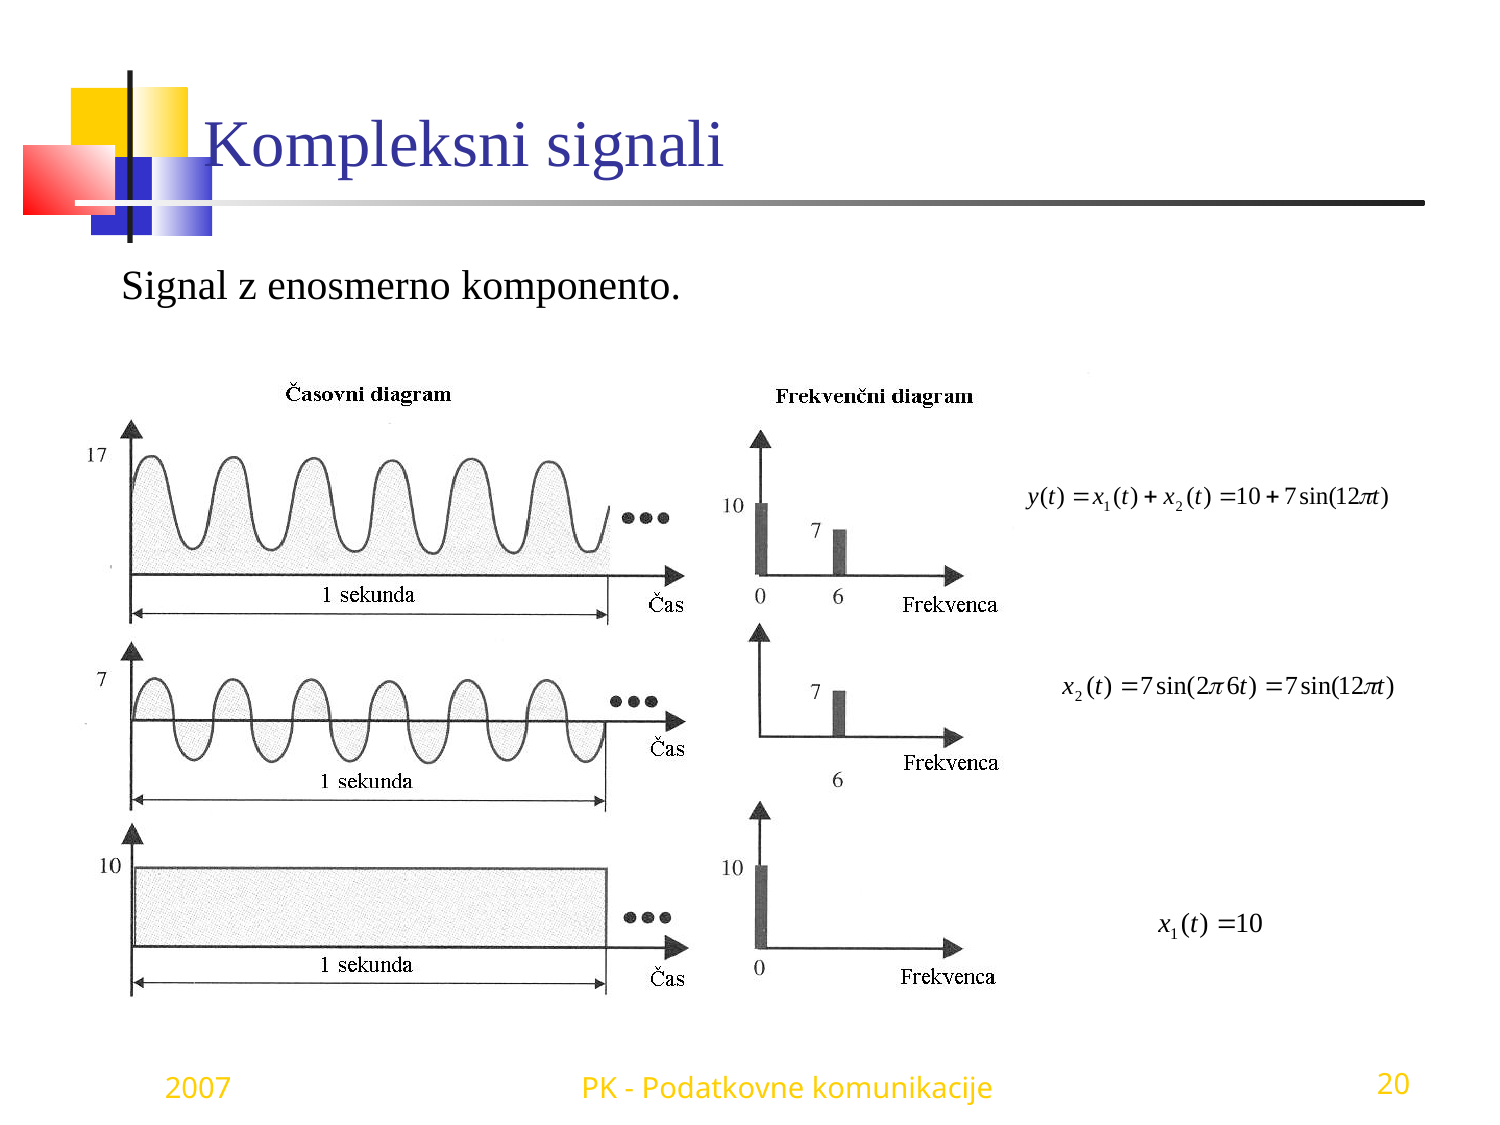

# Kompleksni signali
	Signal z enosmerno komponento.
2007
PK - Podatkovne komunikacije